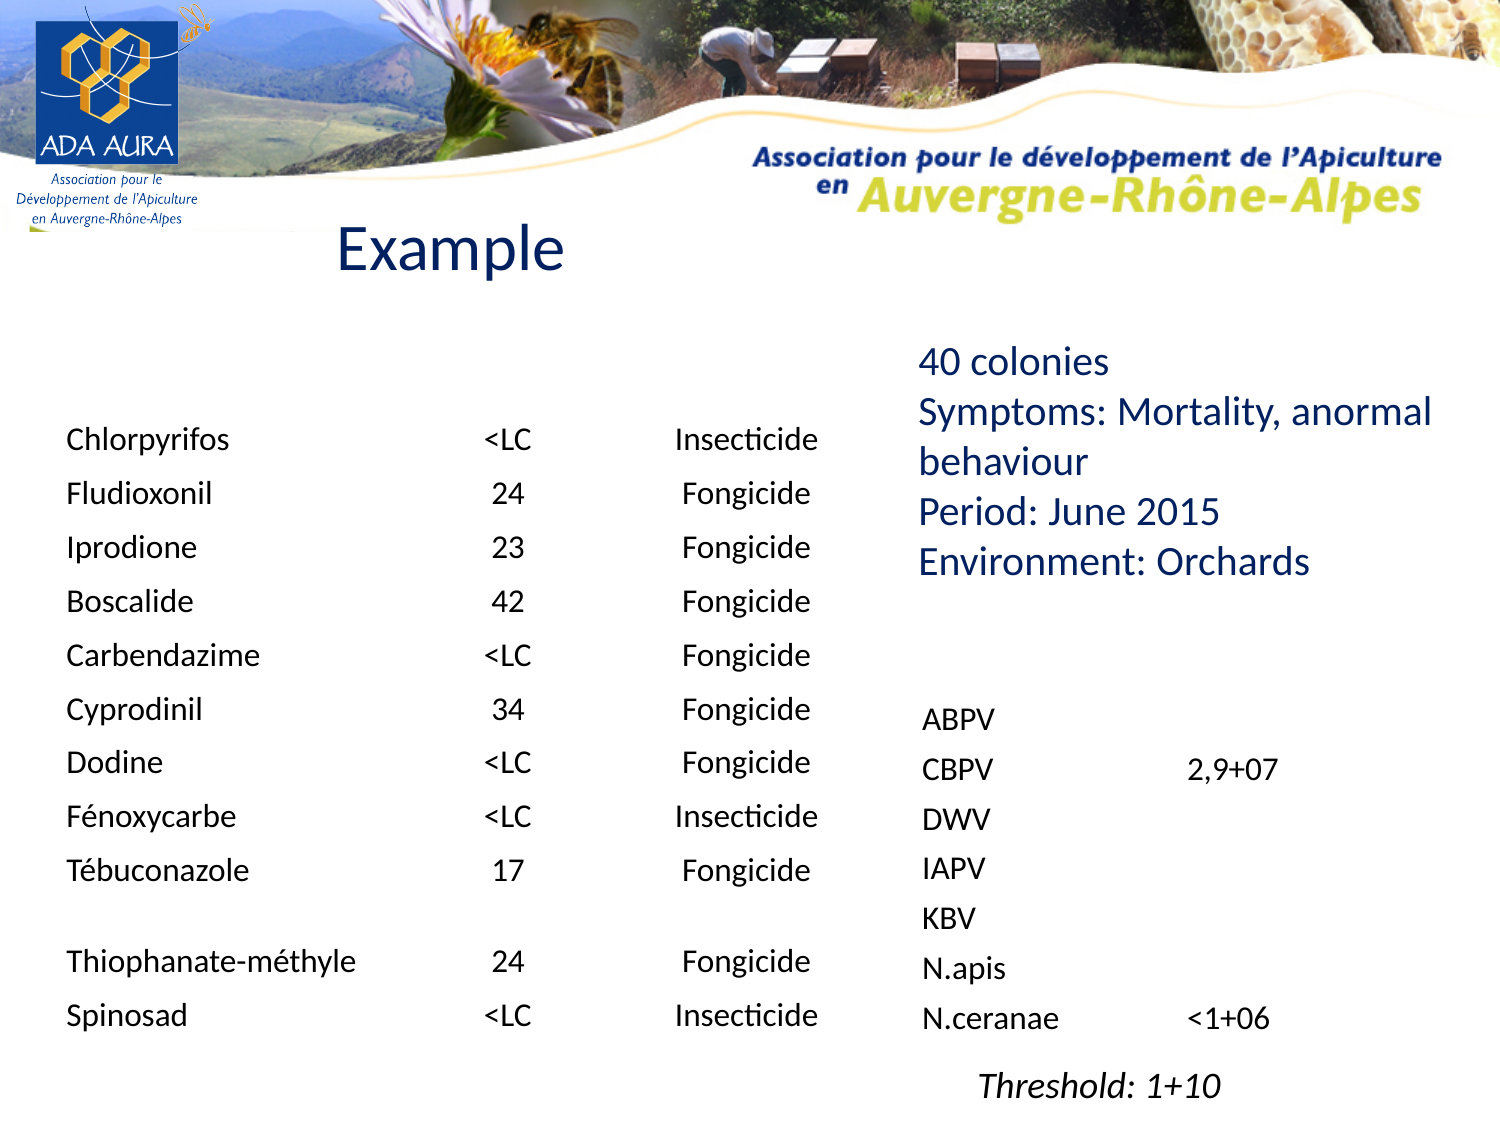

Example
| Active substance | Quantity (ppb) | Type |
| --- | --- | --- |
| Chlorpyrifos | <LC | Insecticide |
| Fludioxonil | 24 | Fongicide |
| Iprodione | 23 | Fongicide |
| Boscalide | 42 | Fongicide |
| Carbendazime | <LC | Fongicide |
| Cyprodinil | 34 | Fongicide |
| Dodine | <LC | Fongicide |
| Fénoxycarbe | <LC | Insecticide |
| Tébuconazole | 17 | Fongicide |
| Thiophanate-méthyle | 24 | Fongicide |
| Spinosad | <LC | Insecticide |
40 colonies
Symptoms: Mortality, anormal behaviour
Period: June 2015
Environment: Orchards
| Pathogen | Quantification (Nb of copy) |
| --- | --- |
| ABPV | |
| CBPV | 2,9+07 |
| DWV | |
| IAPV | |
| KBV | |
| N.apis | |
| N.ceranae | <1+06 |
Threshold: 1+10